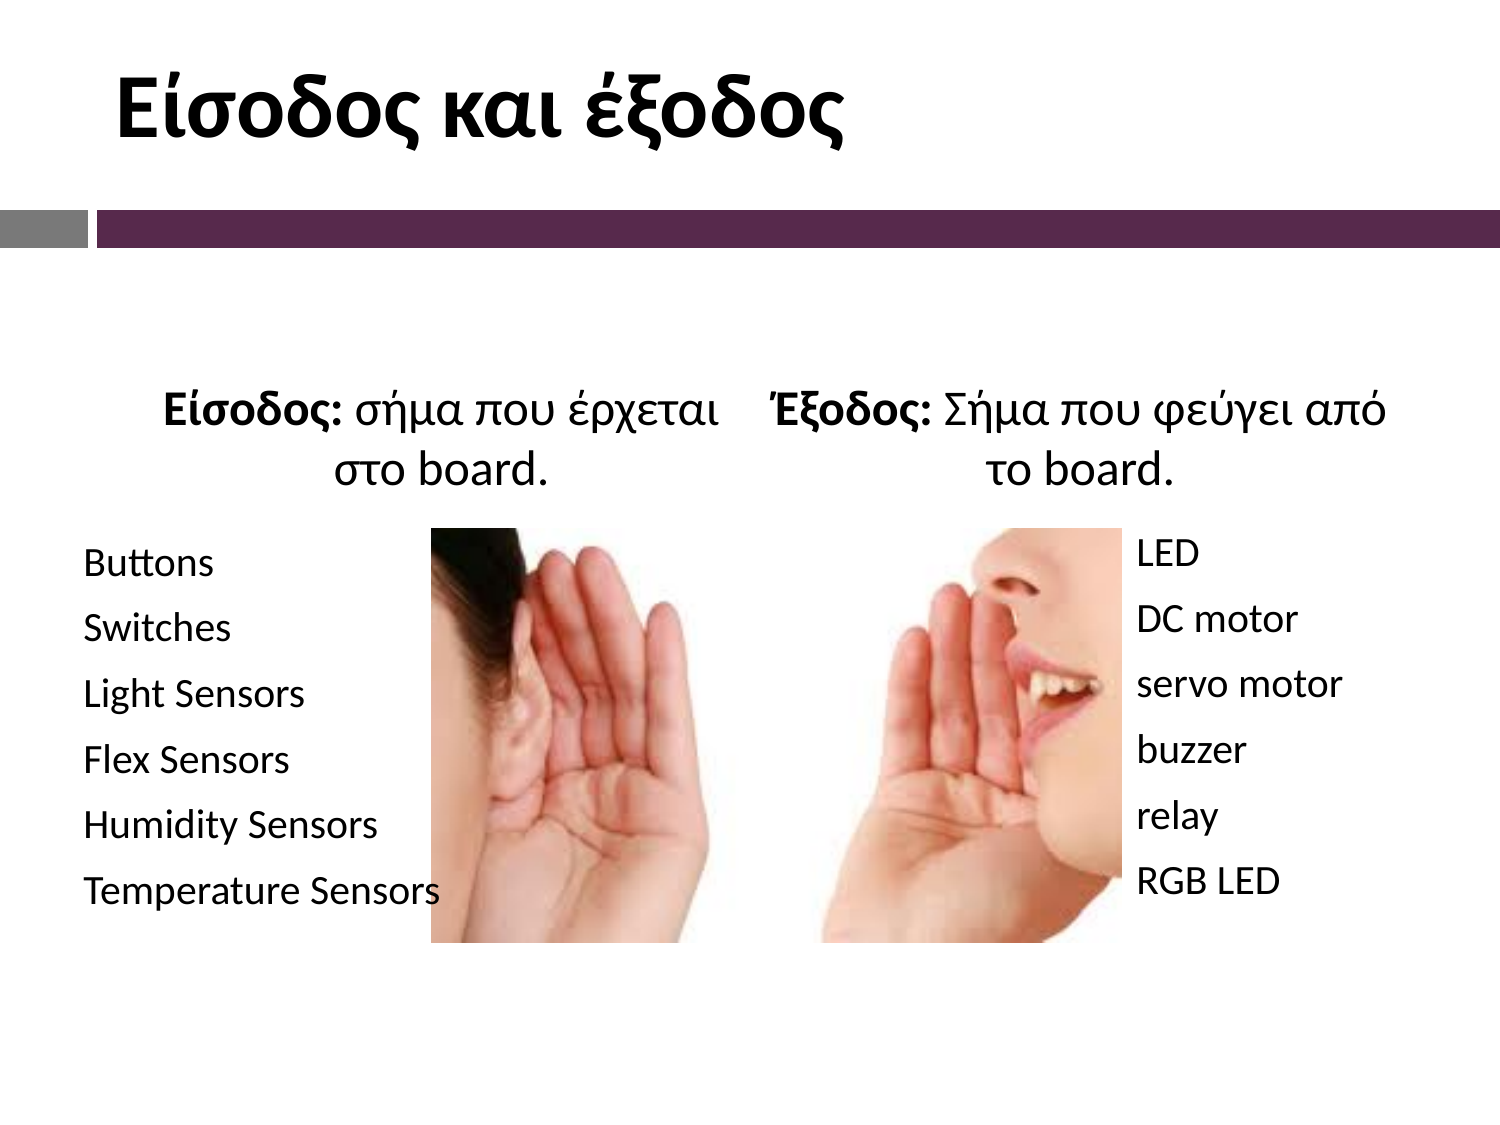

# Είσοδος και έξοδος
Είσοδος: σήμα που έρχεται στο board.
Έξοδος: Σήμα που φεύγει από το board.
LED
DC motor
servo motor
buzzer
relay
RGB LED
Buttons
Switches
Light Sensors
Flex Sensors
Humidity Sensors
Temperature Sensors